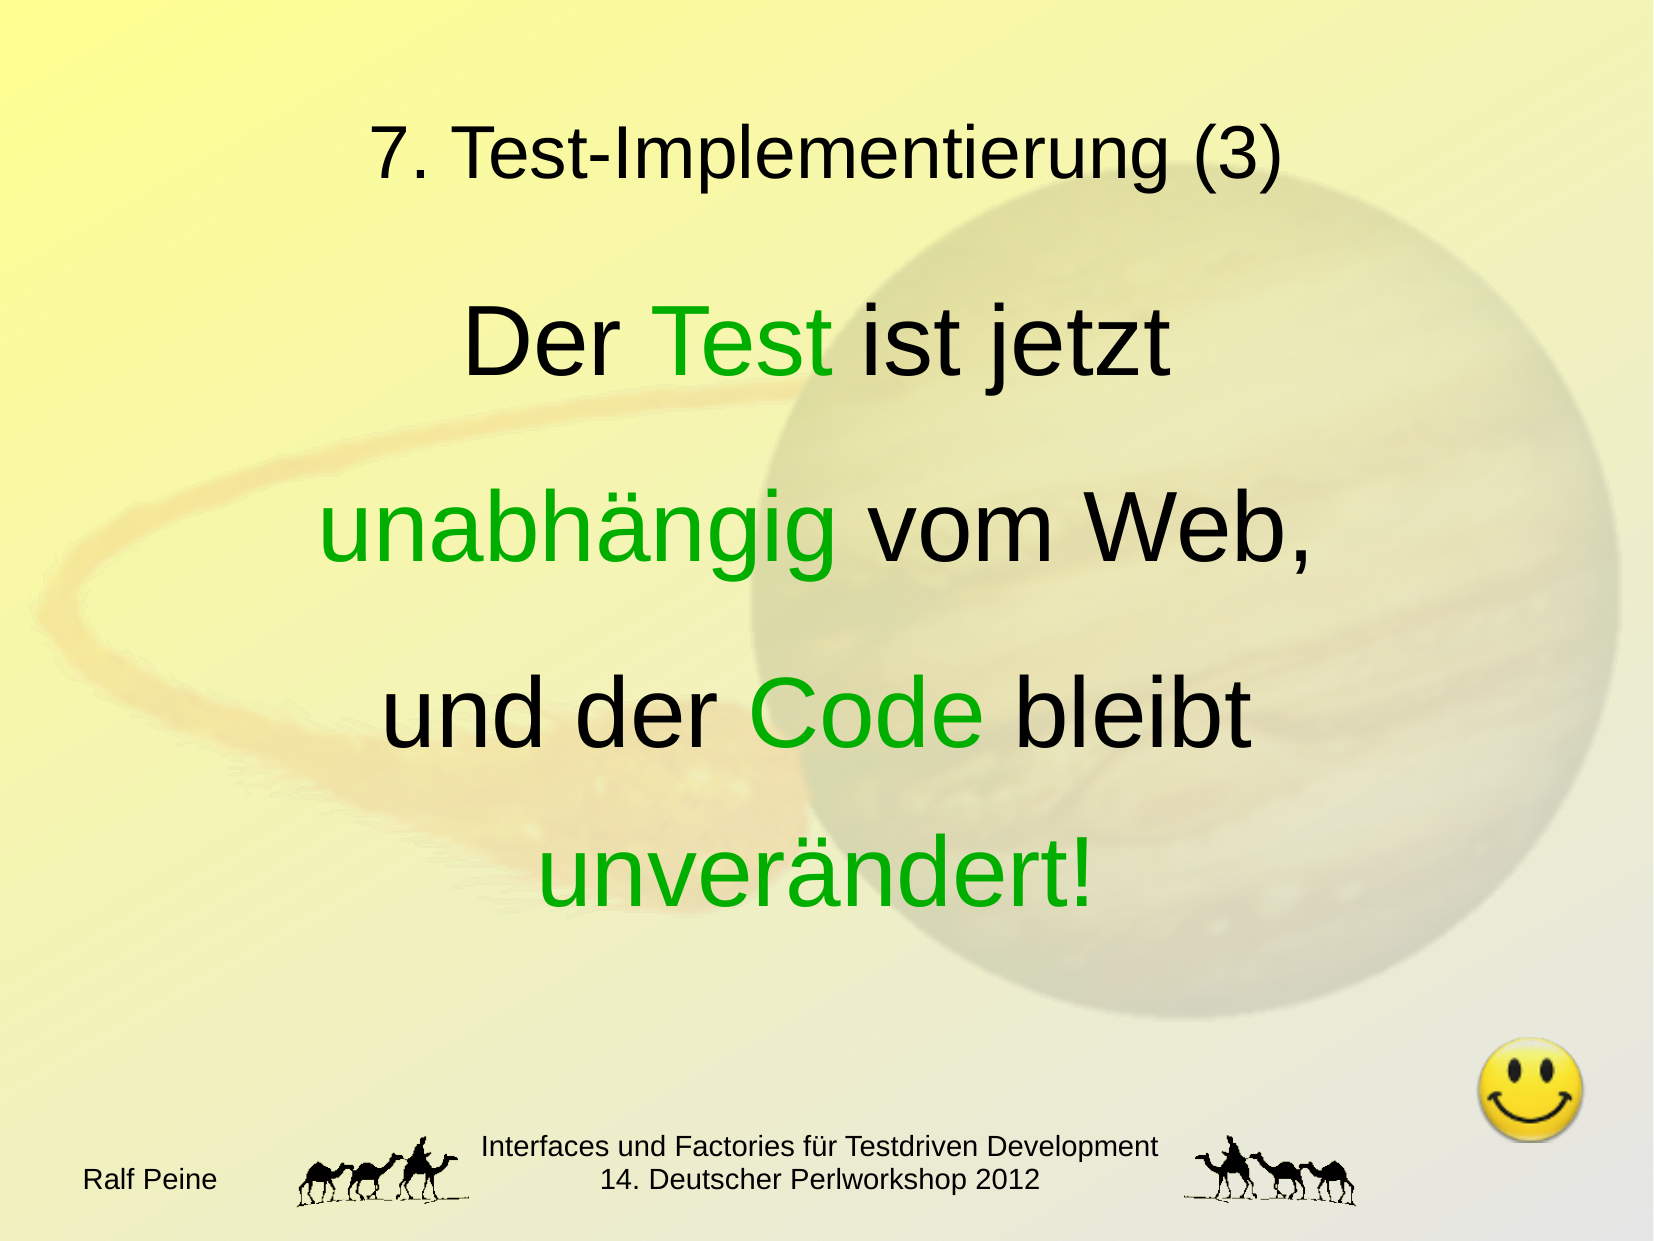

# 7. Test-Implementierung (3)
Der Test ist jetzt
unabhängig vom Web,
und der Code bleibt
unverändert!